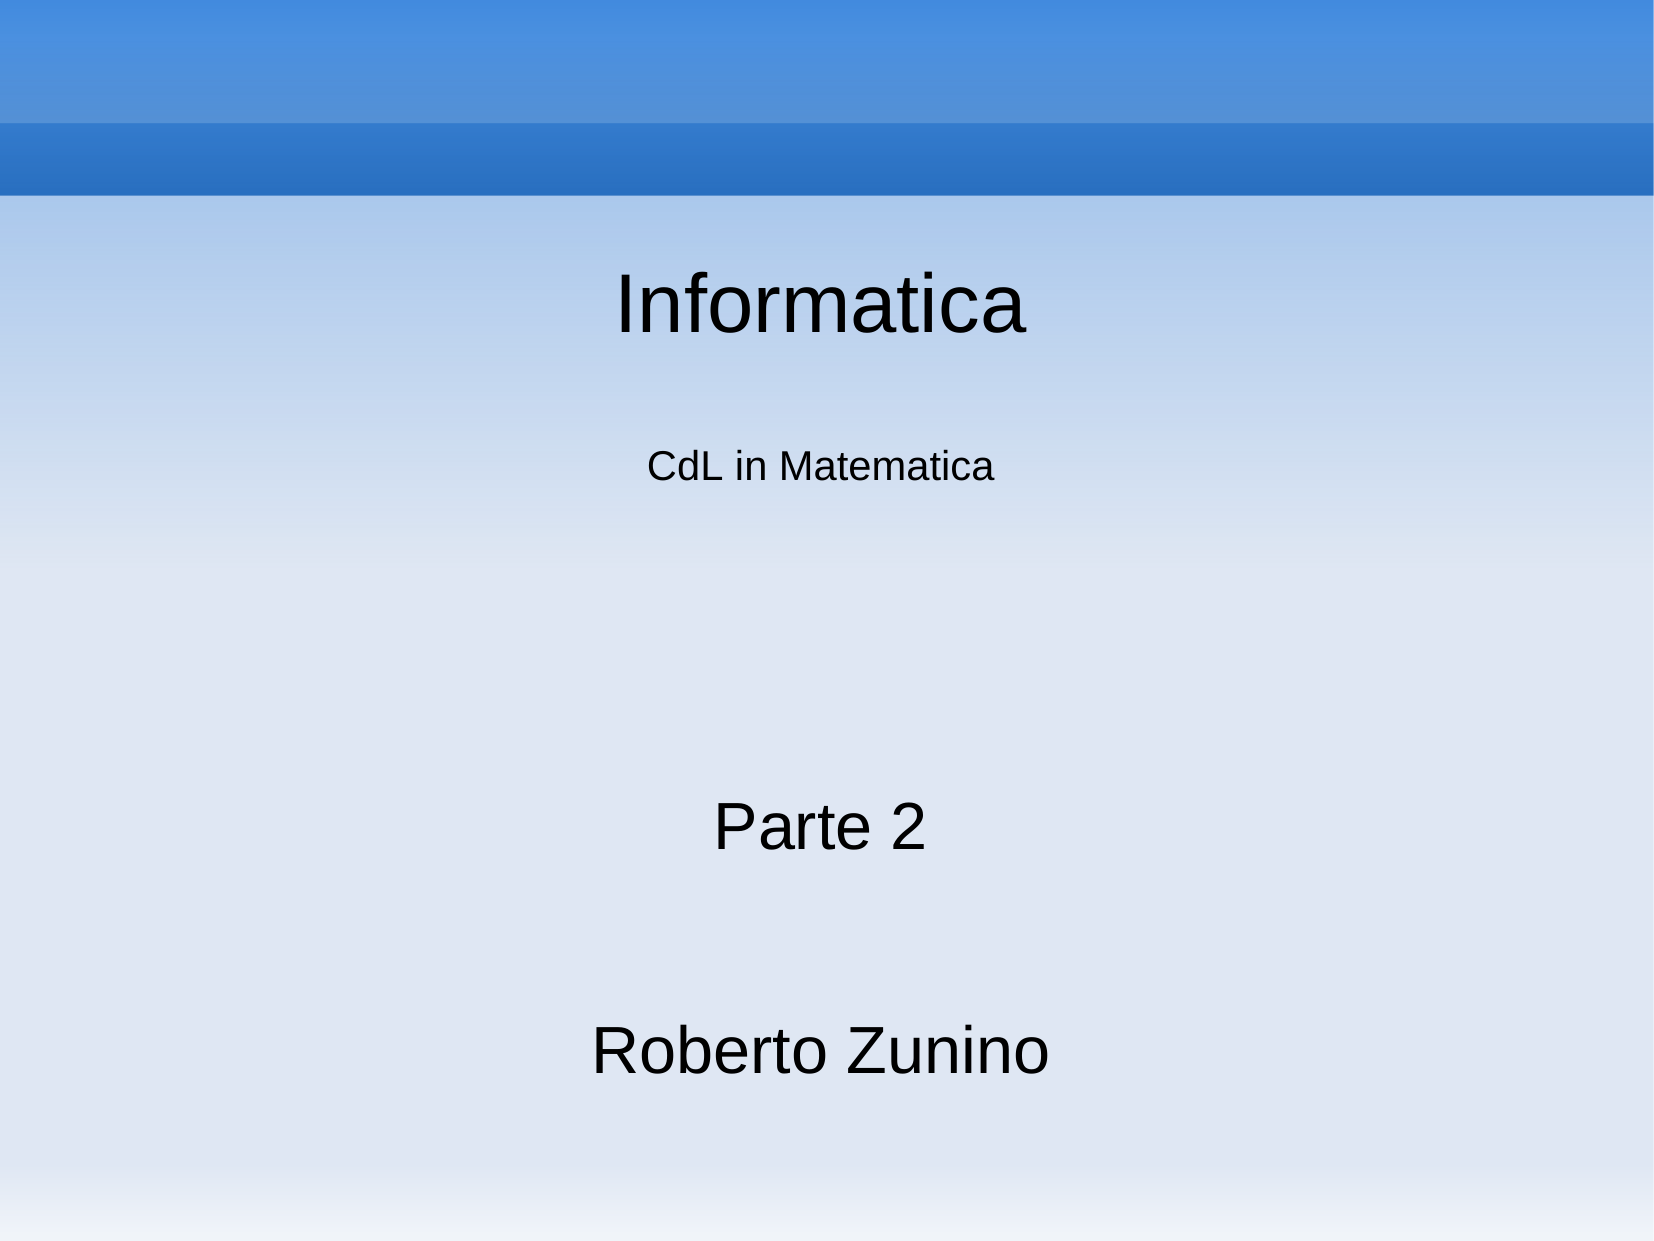

# Informatica CdL in Matematica
Parte 2
Roberto Zunino